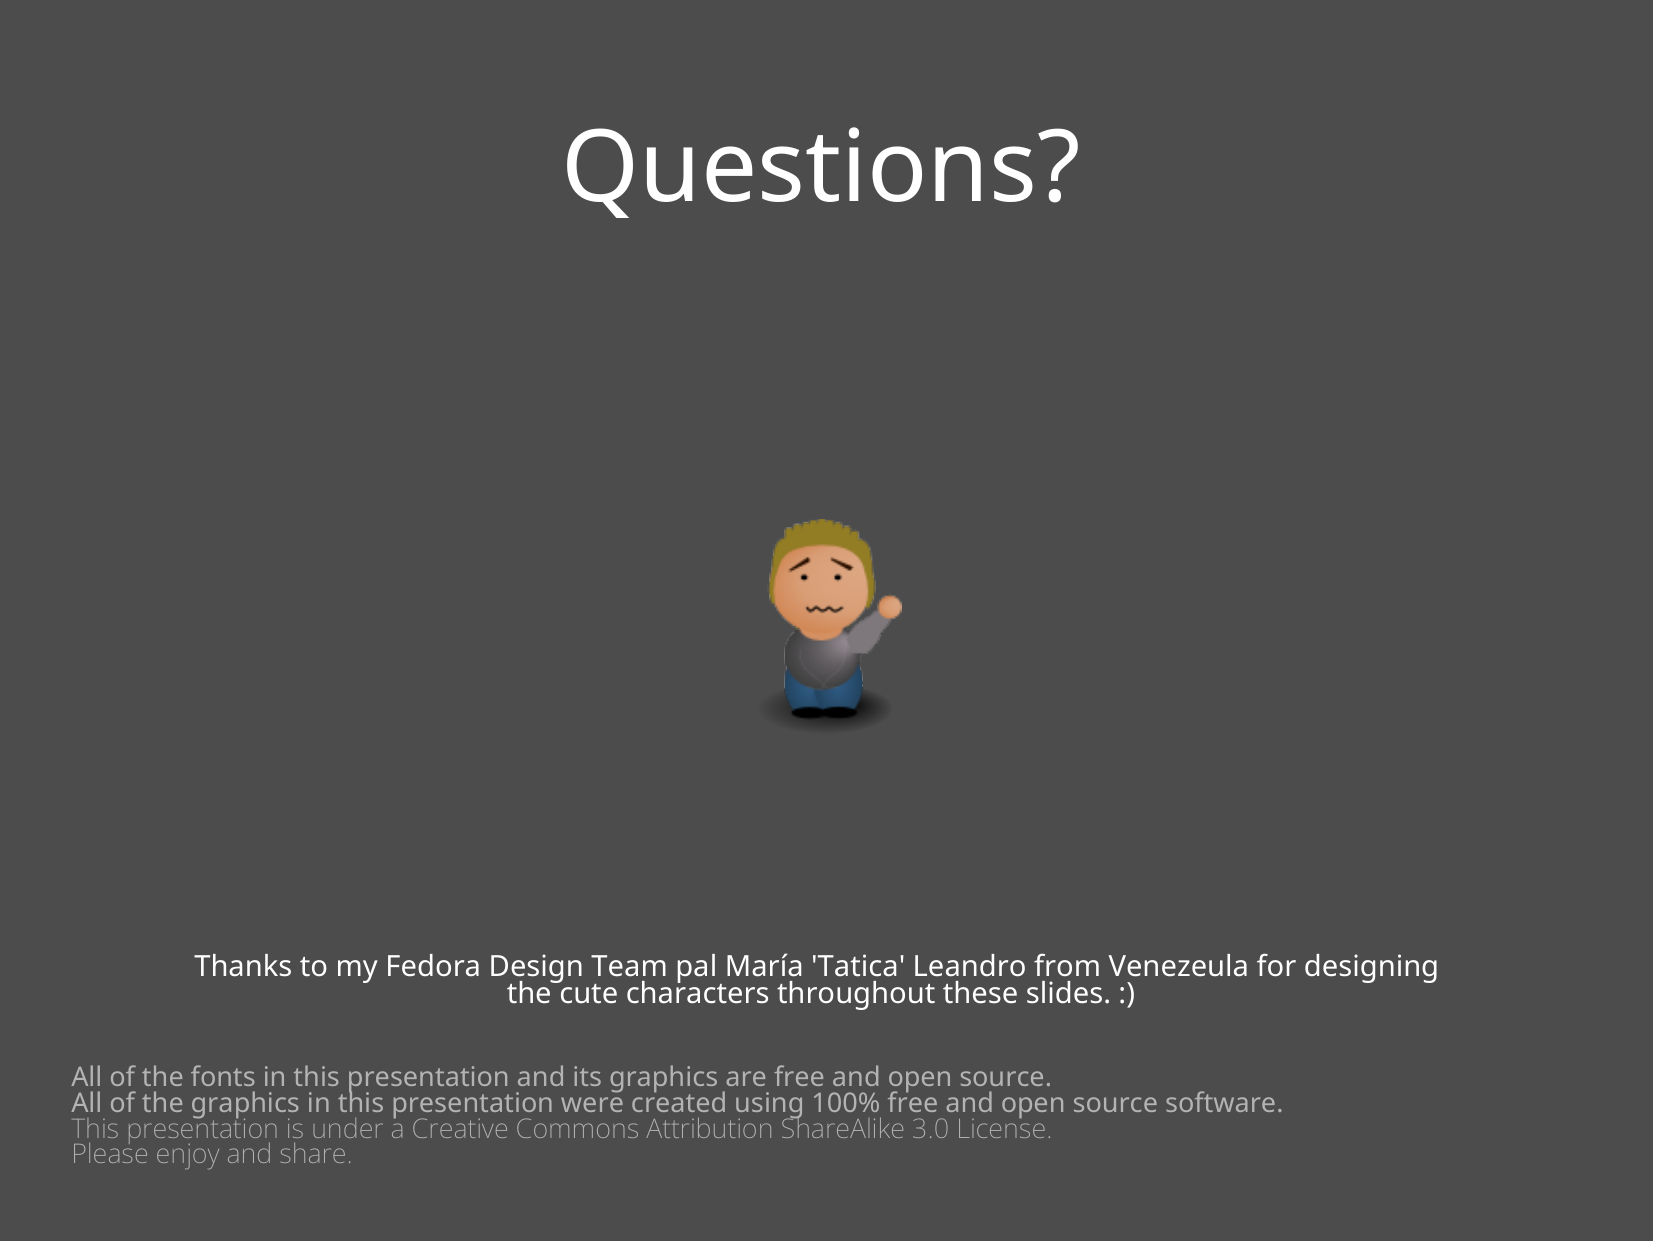

# Questions?
Thanks to my Fedora Design Team pal María 'Tatica' Leandro from Venezeula for designing
the cute characters throughout these slides. :)
All of the fonts in this presentation and its graphics are free and open source.
All of the graphics in this presentation were created using 100% free and open source software.
This presentation is under a Creative Commons Attribution ShareAlike 3.0 License.
Please enjoy and share.